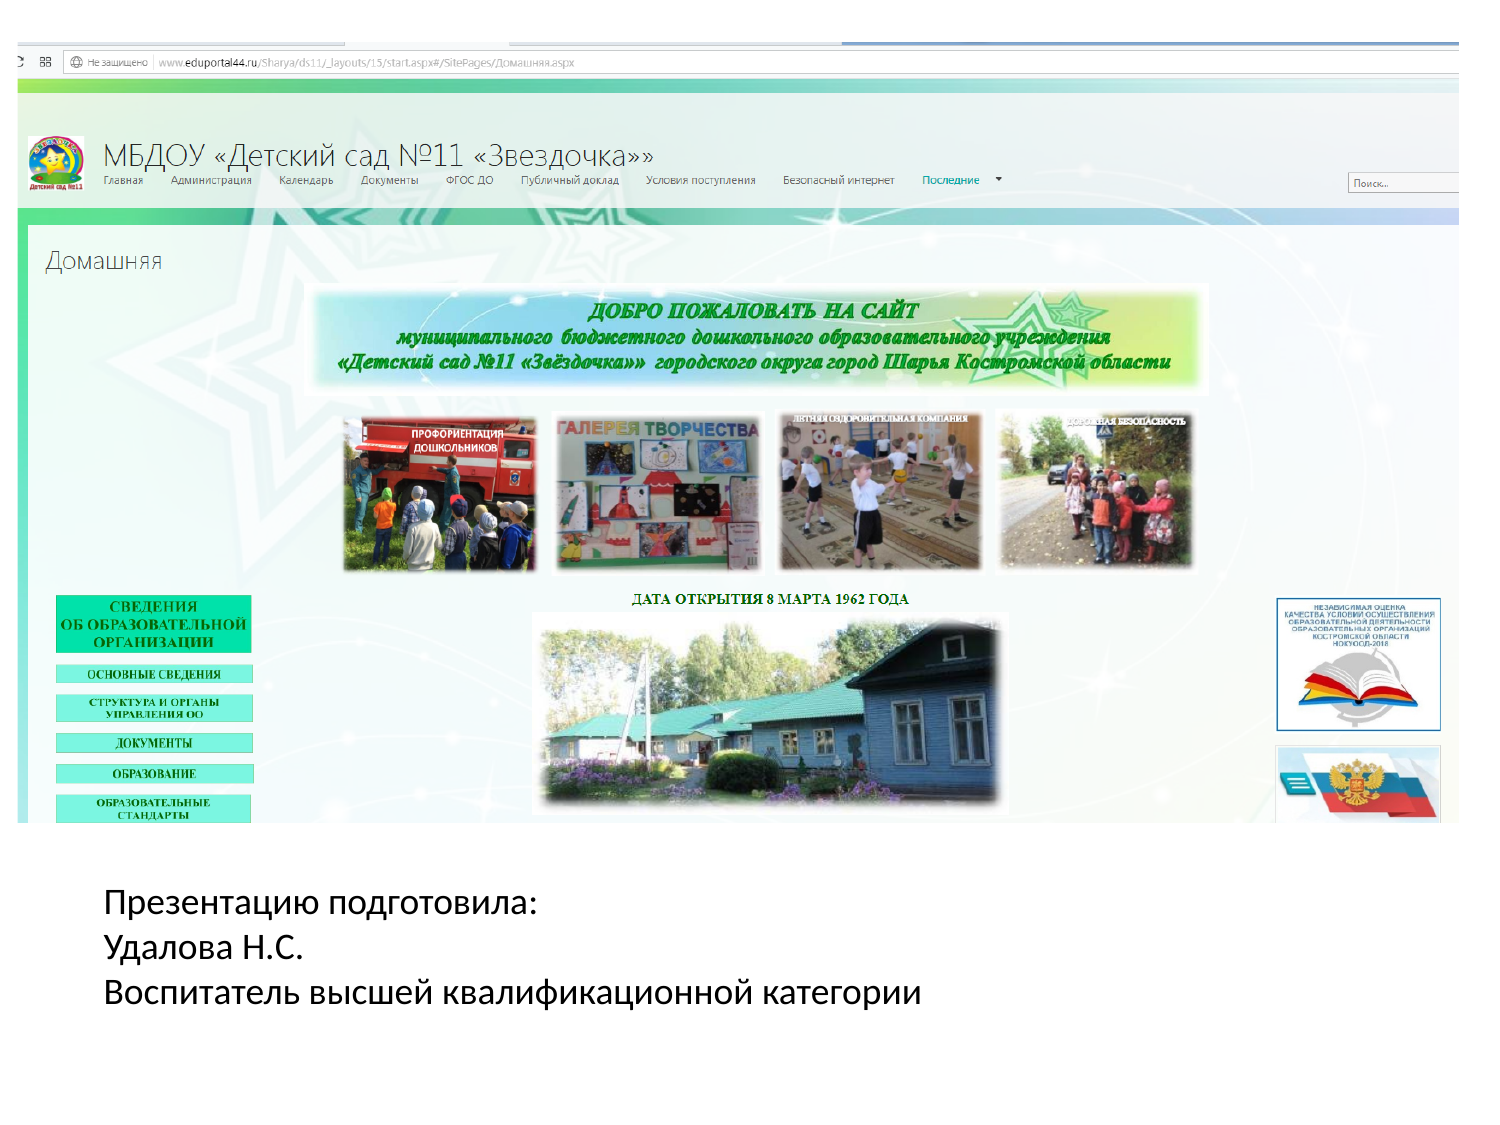

#
Презентацию подготовила:
Удалова Н.С.
Воспитатель высшей квалификационной категории